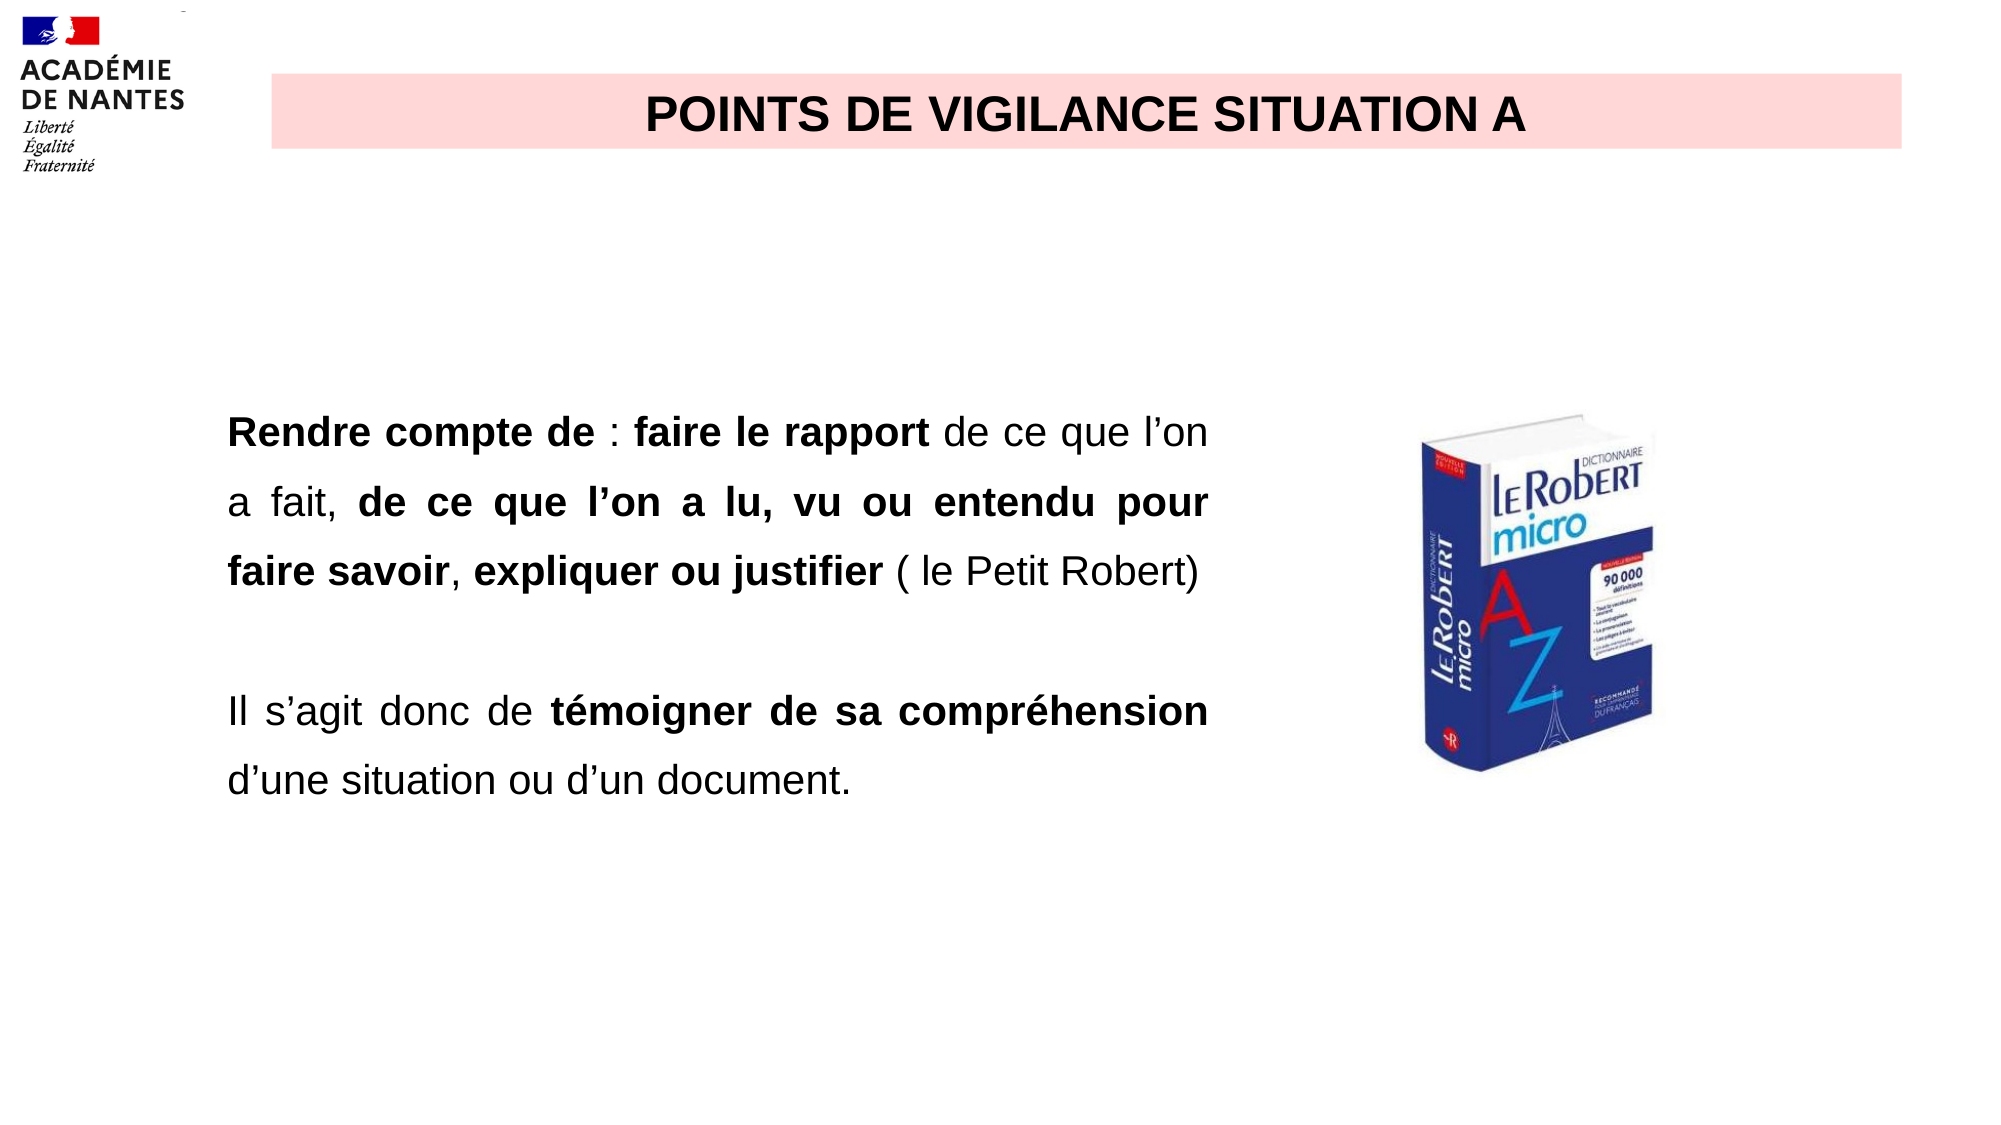

POINTS DE VIGILANCE SITUATION A
Rendre compte de : faire le rapport de ce que l’on a fait, de ce que l’on a lu, vu ou entendu pour faire savoir, expliquer ou justifier ( le Petit Robert)
Il s’agit donc de témoigner de sa compréhension d’une situation ou d’un document.